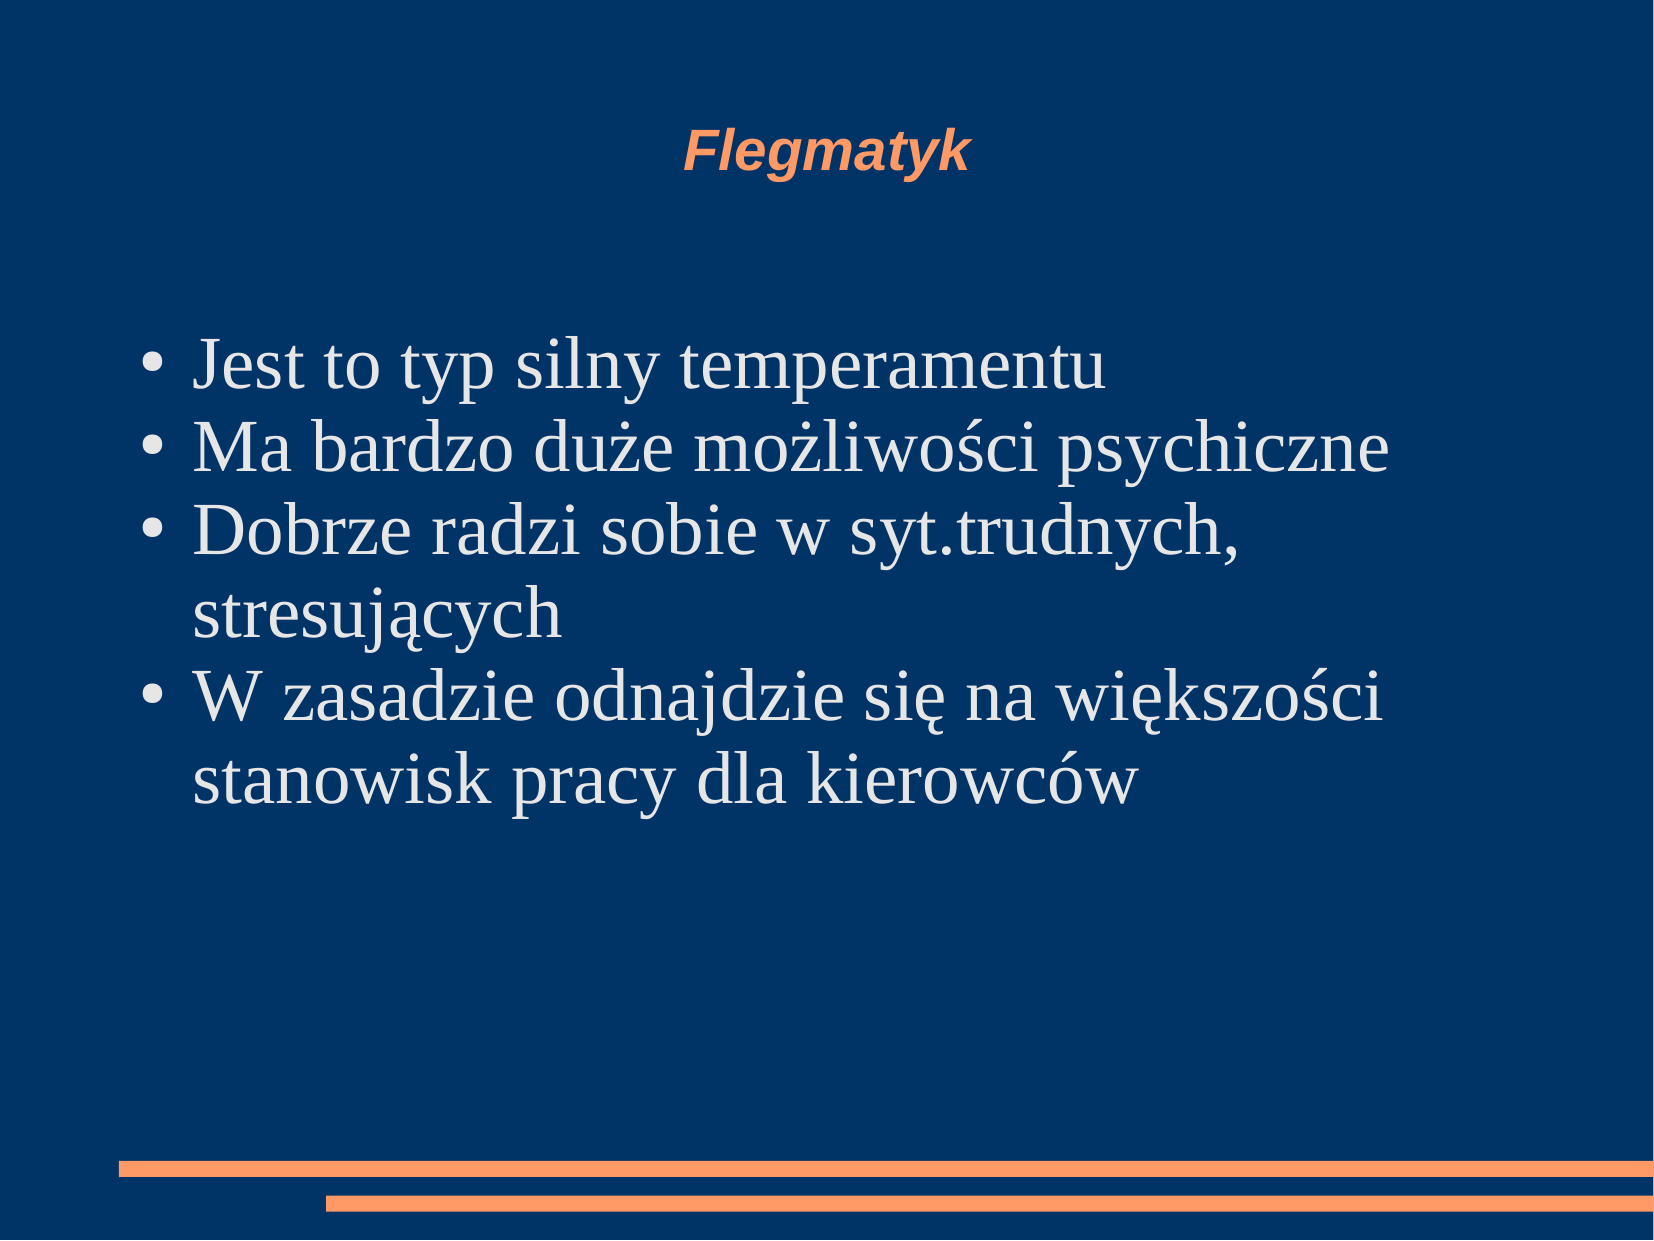

# Flegmatyk
Jest to typ silny temperamentu
Ma bardzo duże możliwości psychiczne
Dobrze radzi sobie w syt.trudnych, stresujących
W zasadzie odnajdzie się na większości stanowisk pracy dla kierowców